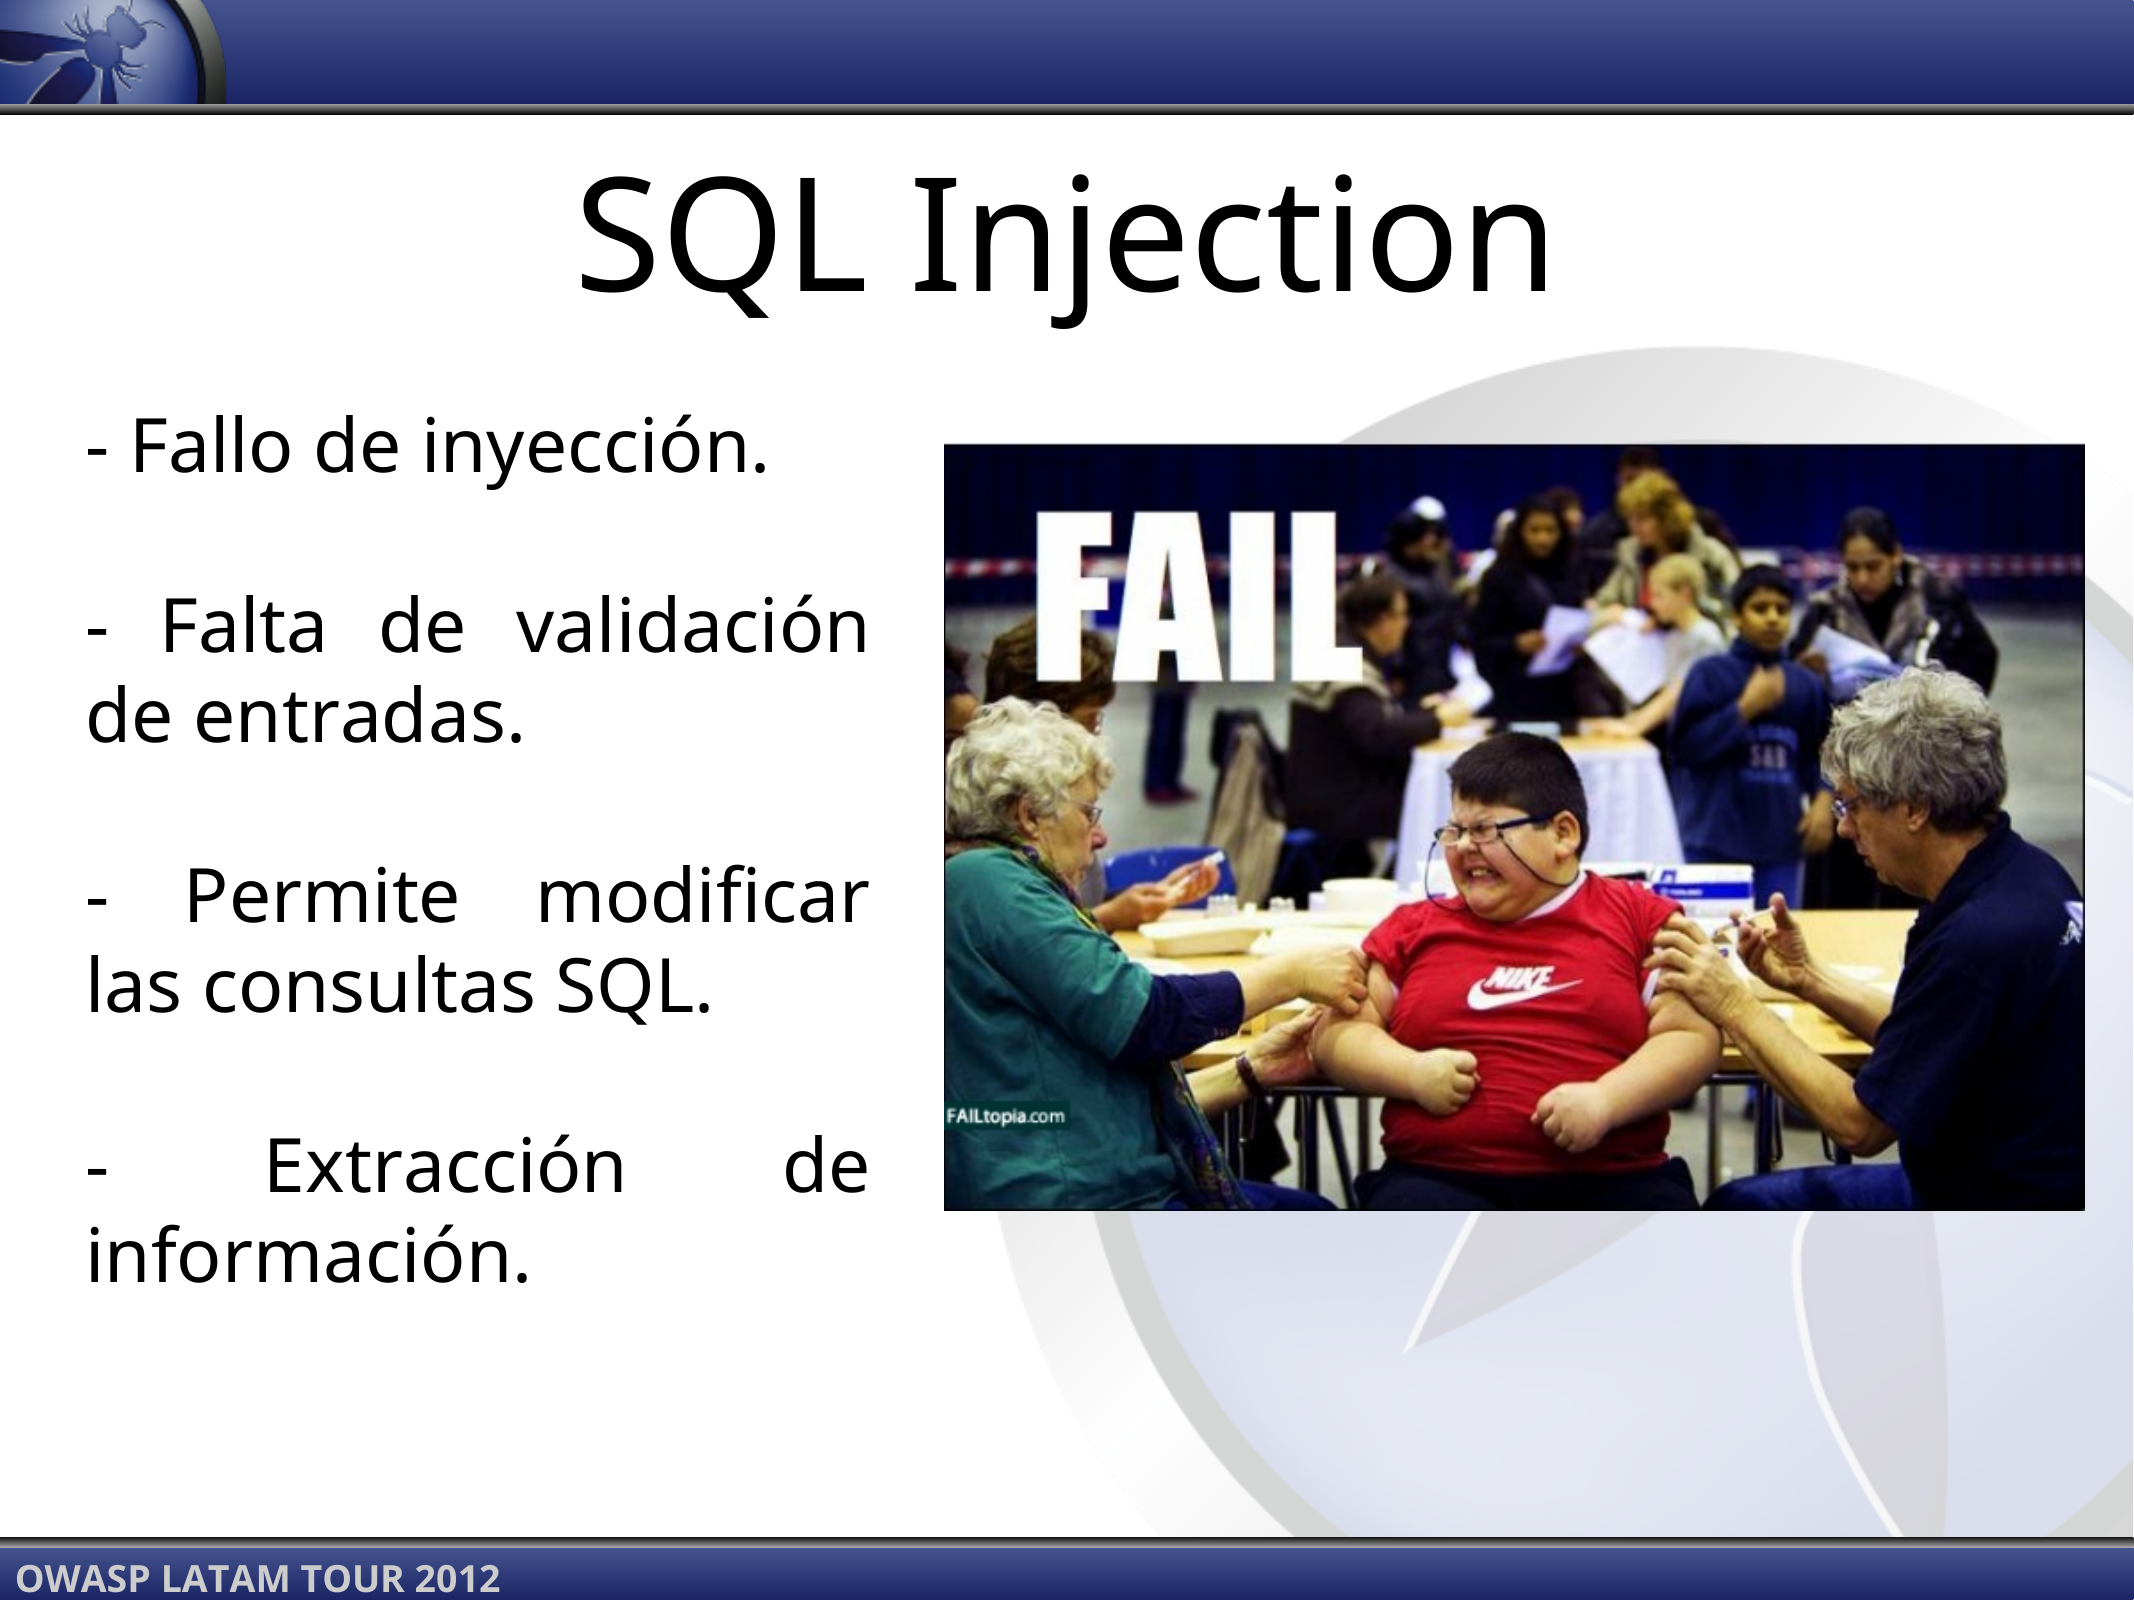

# SQL Injection
- Fallo de inyección.
- Falta de validación de entradas.
- Permite modificar las consultas SQL.
- Extracción de información.